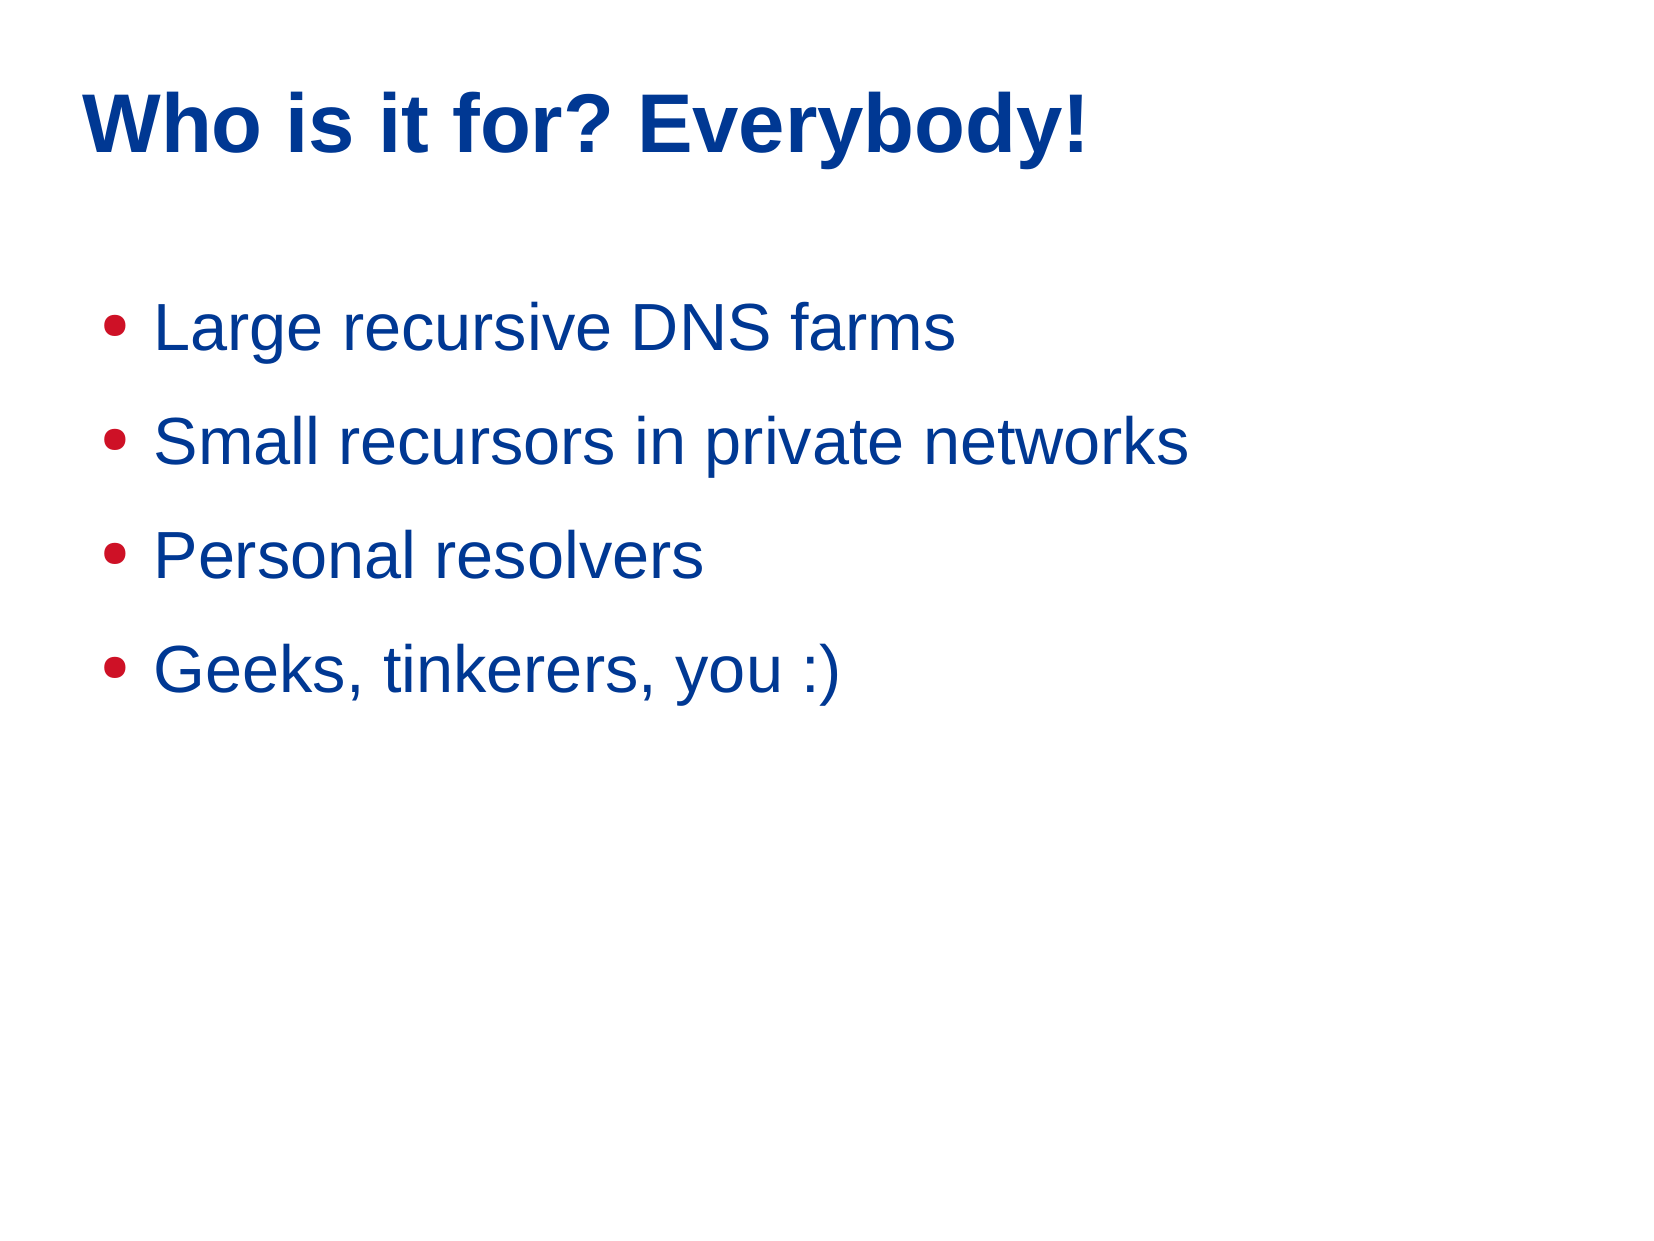

# Who is it for? Everybody!
Large recursive DNS farms
Small recursors in private networks
Personal resolvers
Geeks, tinkerers, you :)